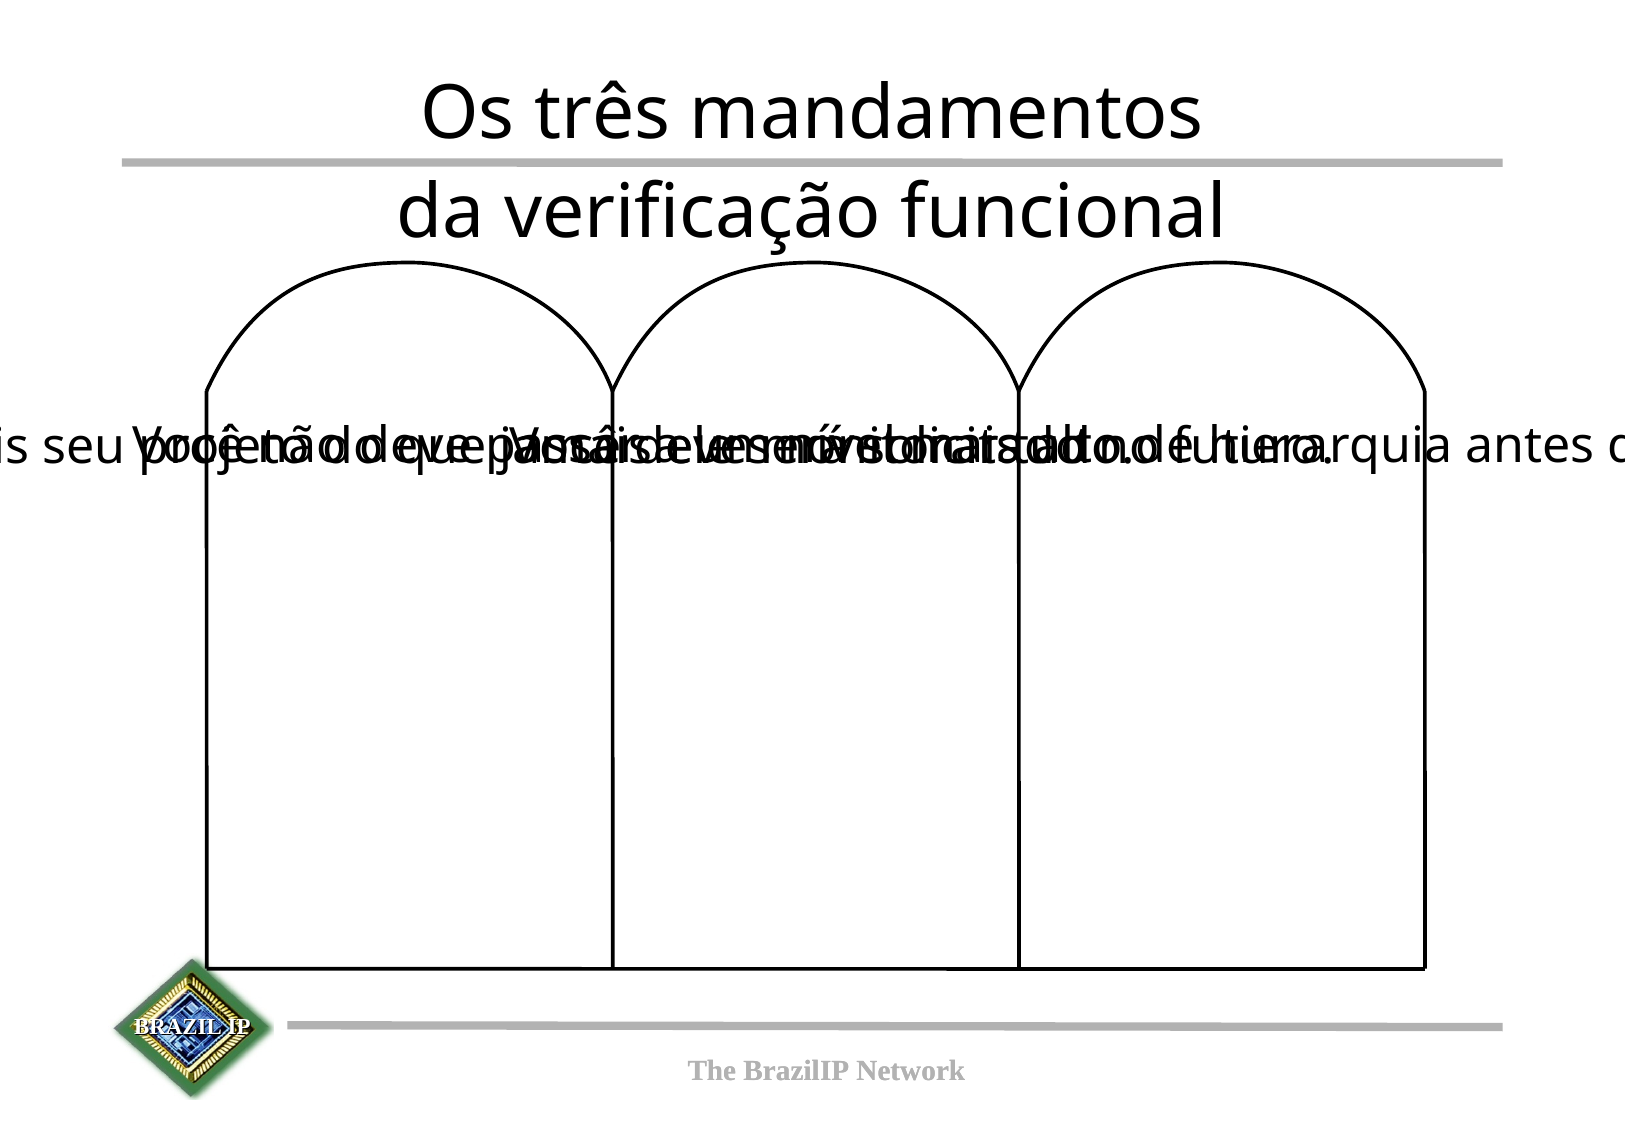

# Os três mandamentos da verificação funcional
Você não deve passar a um nível mais alto de hierarquia antes de atingir cobertura completa.
Você deve solicitar mais seu projeto do que jamais ele será solicitado no futuro.
Você deve monitorar tudo.